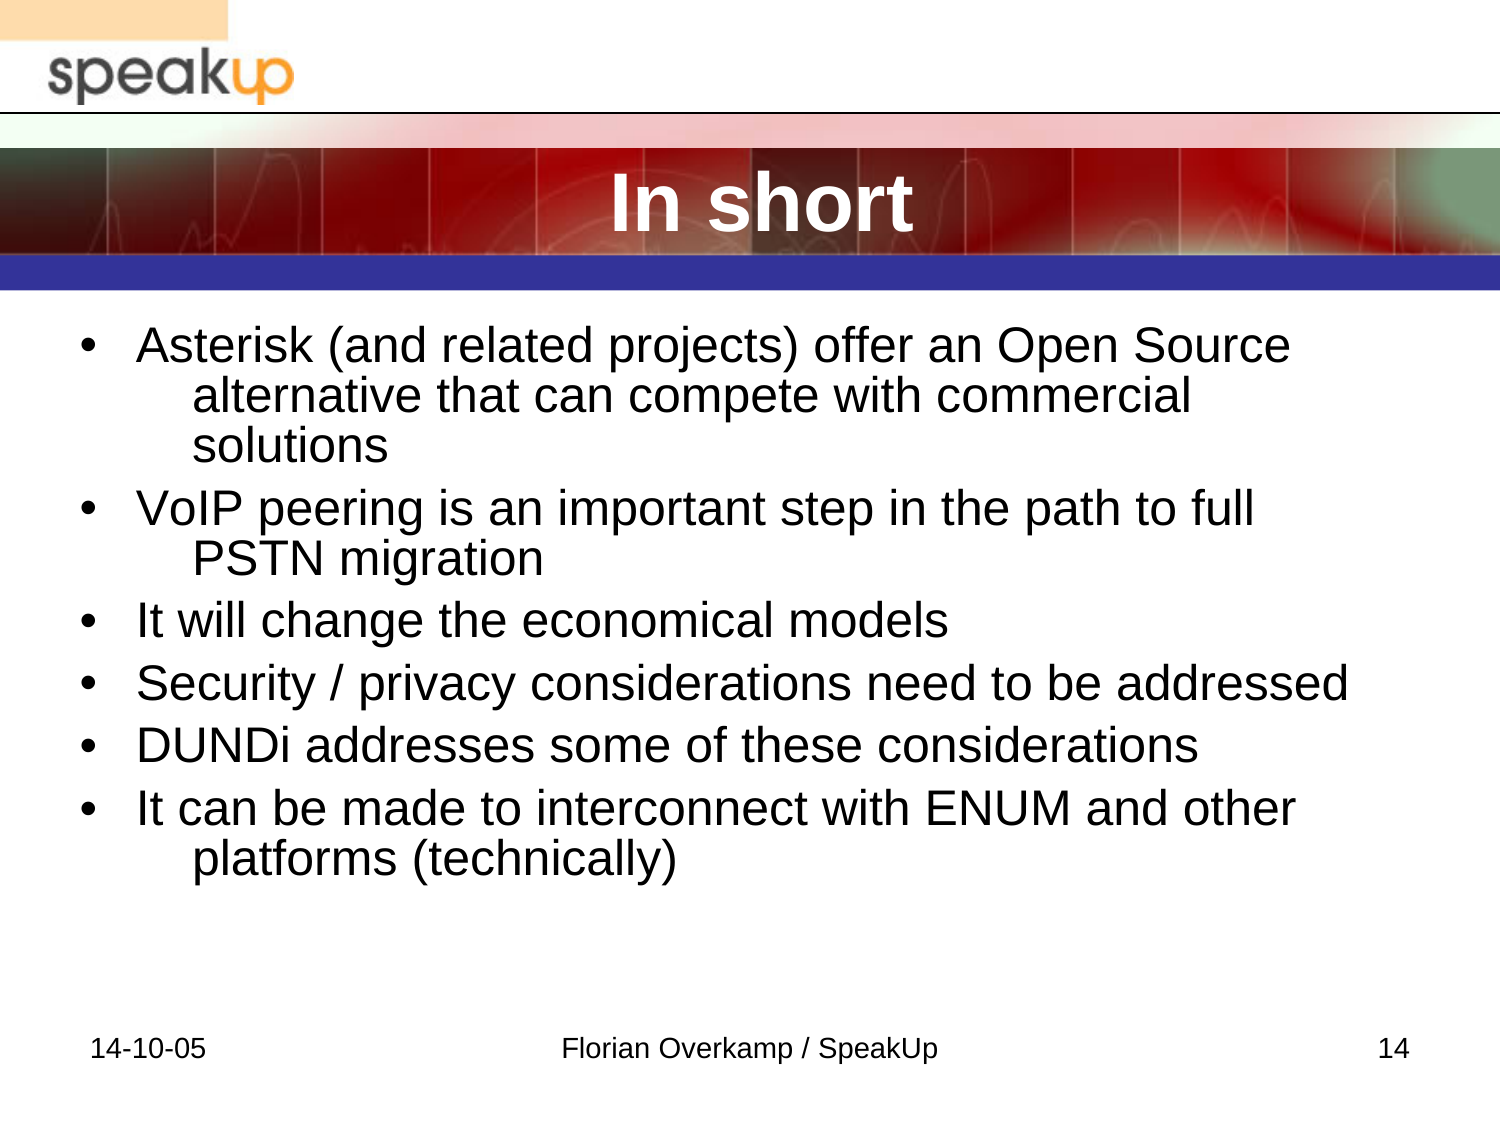

# In short
Asterisk (and related projects) offer an Open Source alternative that can compete with commercial solutions
VoIP peering is an important step in the path to full PSTN migration
It will change the economical models
Security / privacy considerations need to be addressed
DUNDi addresses some of these considerations
It can be made to interconnect with ENUM and other platforms (technically)
Florian Overkamp / SpeakUp
14